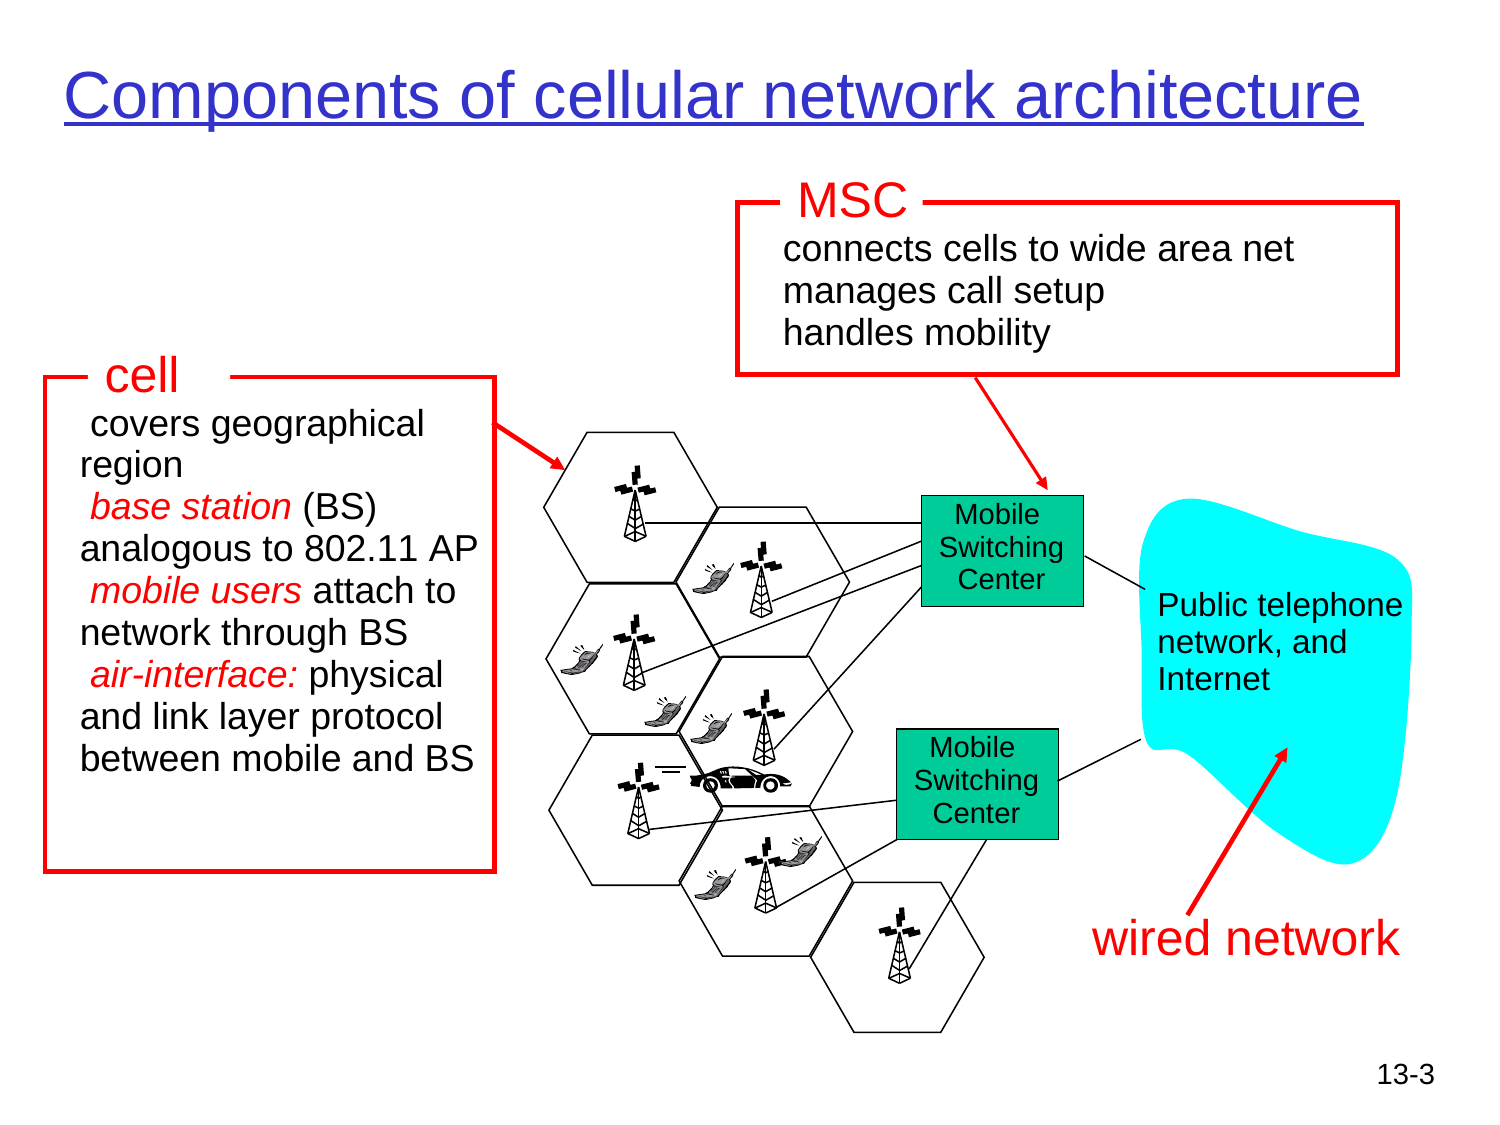

Components of cellular network architecture
MSC
 connects cells to wide area net
 manages call setup
 handles mobility
cell
 covers geographical region
 base station (BS) analogous to 802.11 AP
 mobile users attach to network through BS
 air-interface: physical and link layer protocol between mobile and BS
Mobile
Switching
Center
Public telephone
network, and
Internet
Mobile
Switching
Center
wired network
3